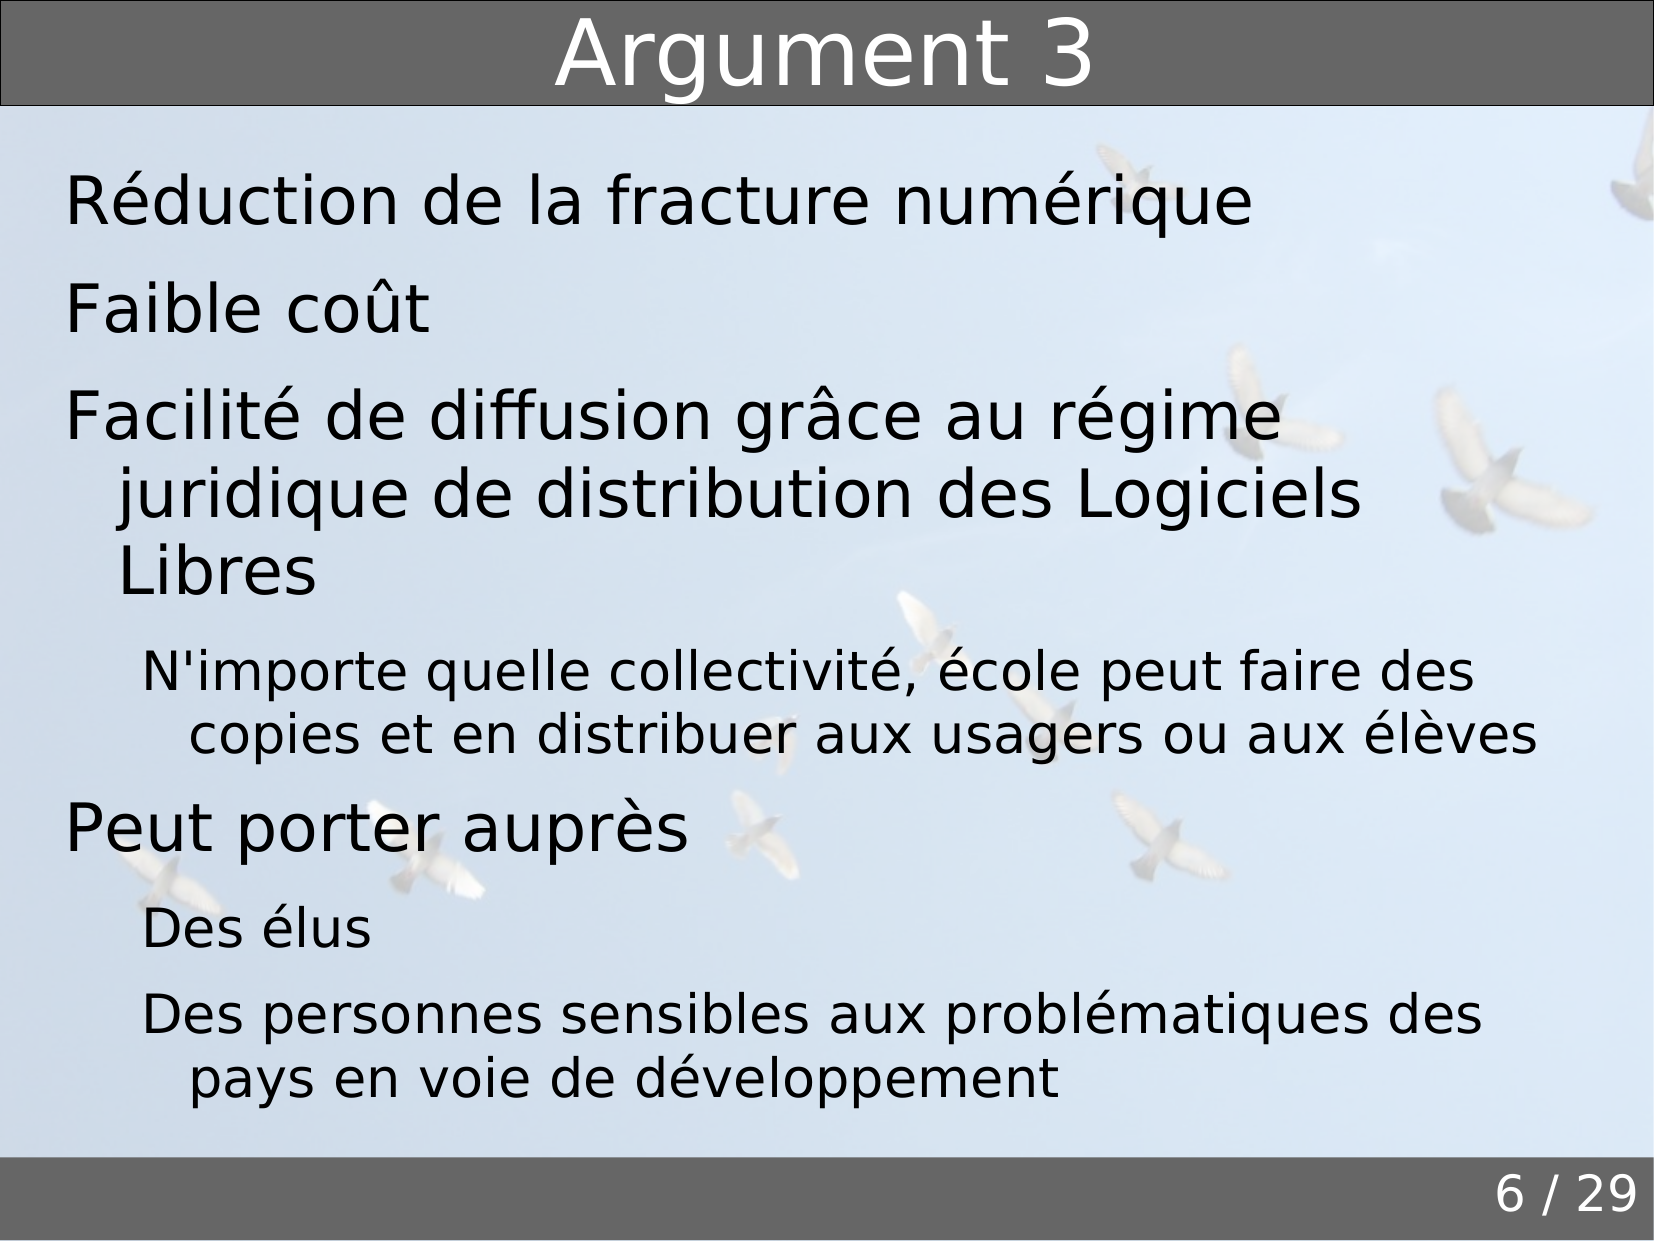

# Argument 3
Réduction de la fracture numérique
Faible coût
Facilité de diffusion grâce au régime juridique de distribution des Logiciels Libres
N'importe quelle collectivité, école peut faire des copies et en distribuer aux usagers ou aux élèves
Peut porter auprès
Des élus
Des personnes sensibles aux problématiques des pays en voie de développement